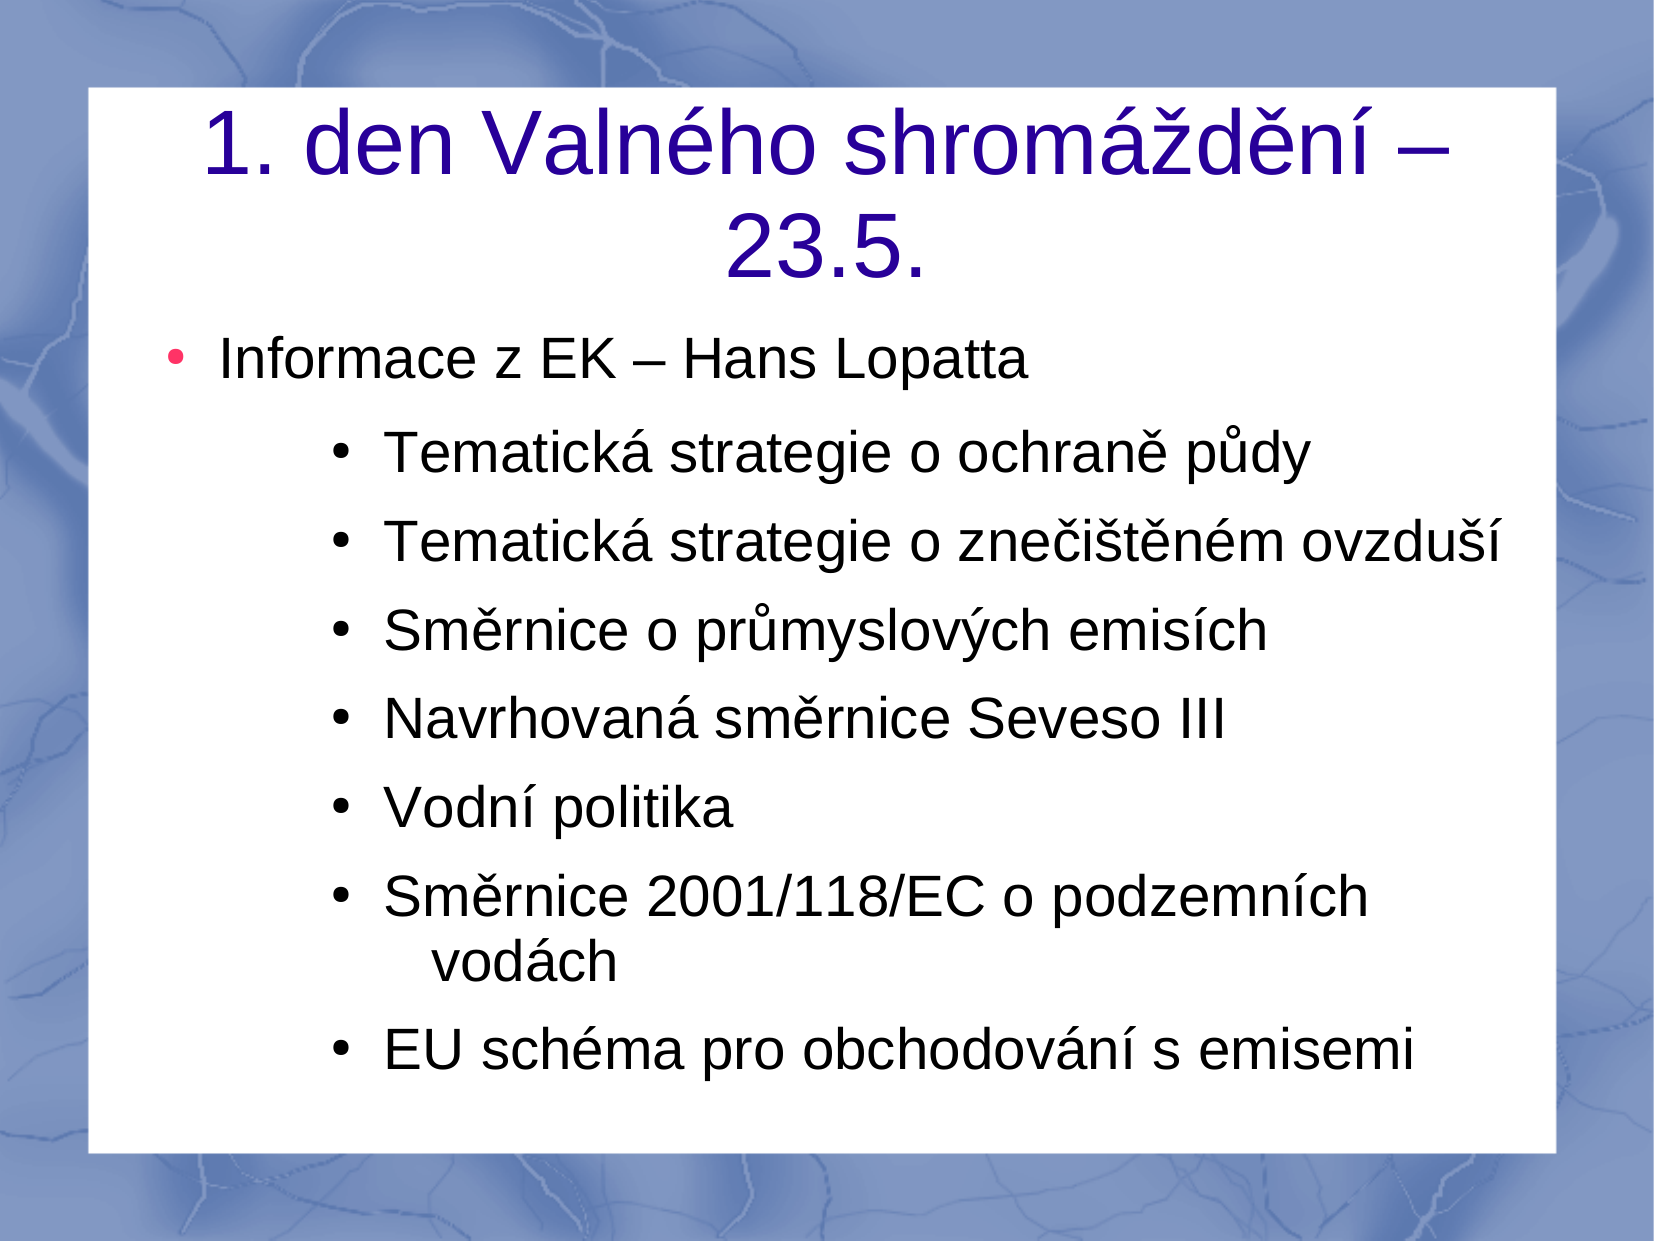

# 1. den Valného shromáždění – 23.5.
Informace z EK – Hans Lopatta
Tematická strategie o ochraně půdy
Tematická strategie o znečištěném ovzduší
Směrnice o průmyslových emisích
Navrhovaná směrnice Seveso III
Vodní politika
Směrnice 2001/118/EC o podzemních vodách
EU schéma pro obchodování s emisemi